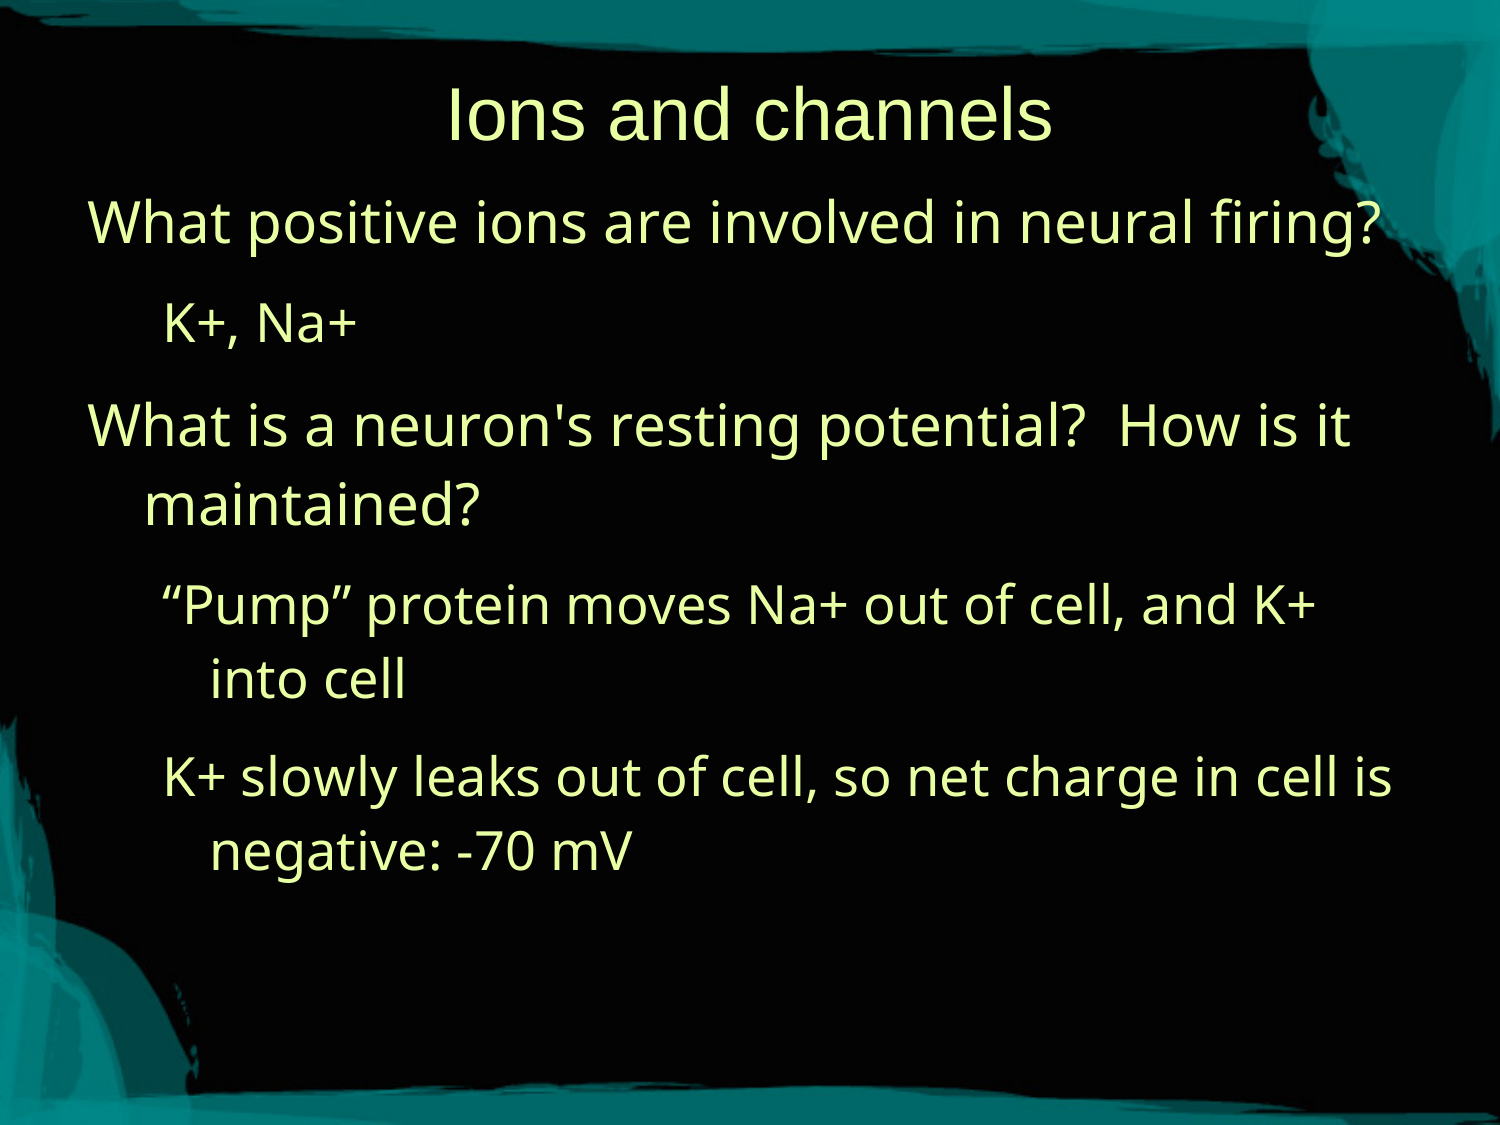

# Ions and channels
What positive ions are involved in neural firing?
K+, Na+
What is a neuron's resting potential? How is it maintained?
“Pump” protein moves Na+ out of cell, and K+ into cell
K+ slowly leaks out of cell, so net charge in cell is negative: -70 mV